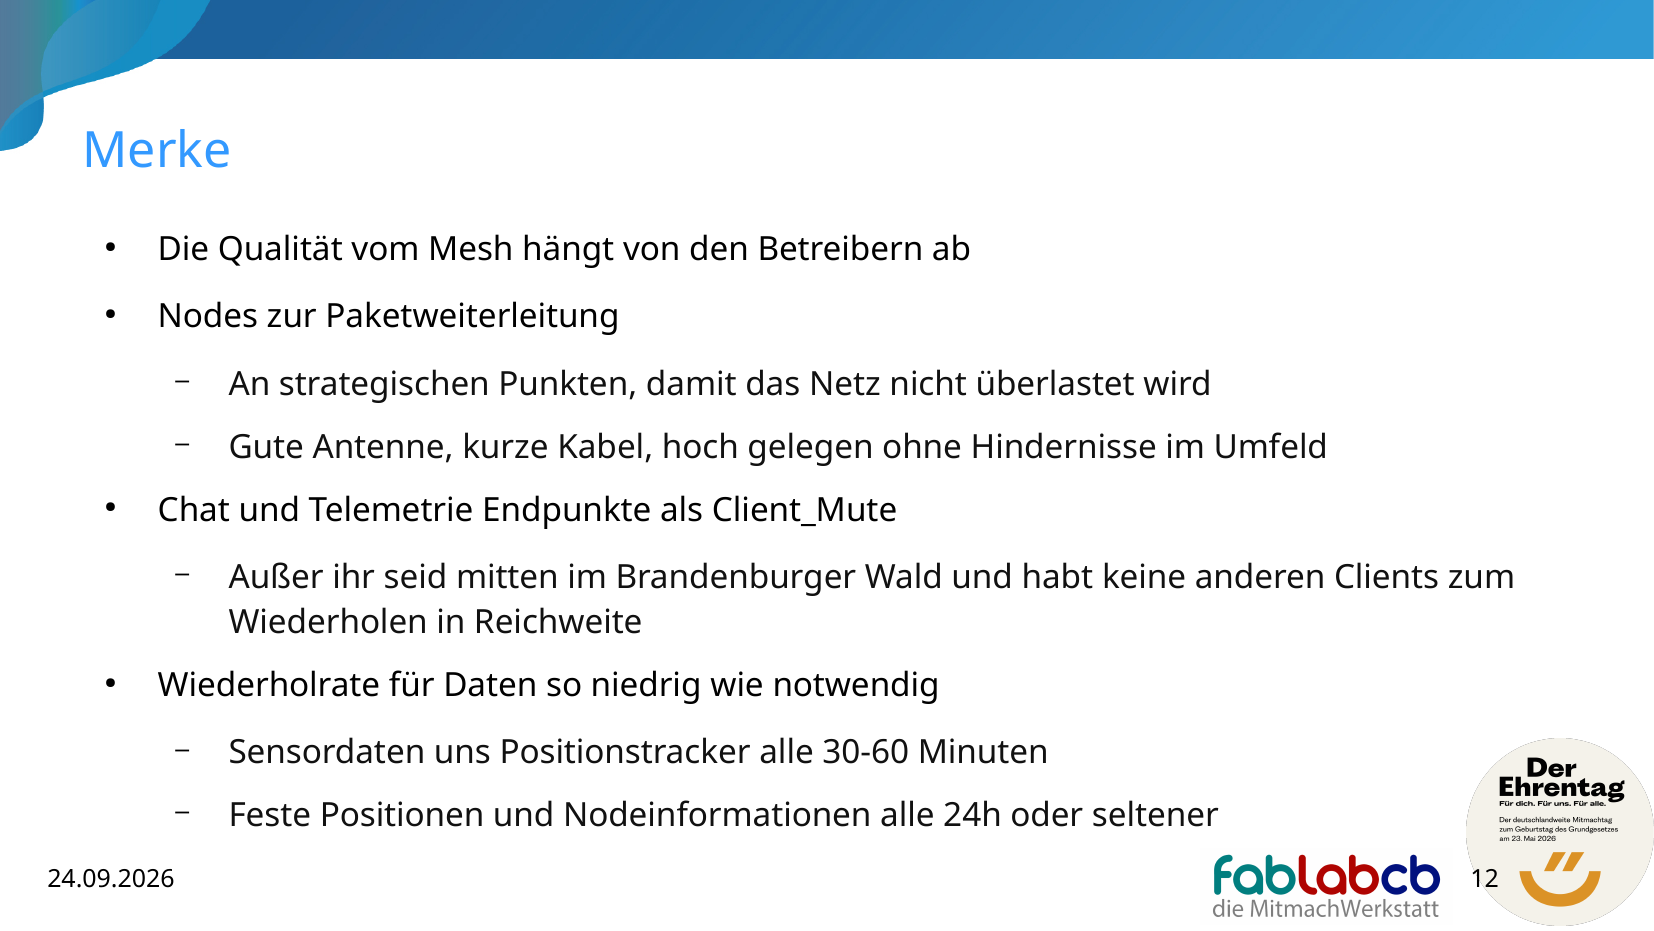

# Merke
Die Qualität vom Mesh hängt von den Betreibern ab
Nodes zur Paketweiterleitung
An strategischen Punkten, damit das Netz nicht überlastet wird
Gute Antenne, kurze Kabel, hoch gelegen ohne Hindernisse im Umfeld
Chat und Telemetrie Endpunkte als Client_Mute
Außer ihr seid mitten im Brandenburger Wald und habt keine anderen Clients zum Wiederholen in Reichweite
Wiederholrate für Daten so niedrig wie notwendig
Sensordaten uns Positionstracker alle 30-60 Minuten
Feste Positionen und Nodeinformationen alle 24h oder seltener
12